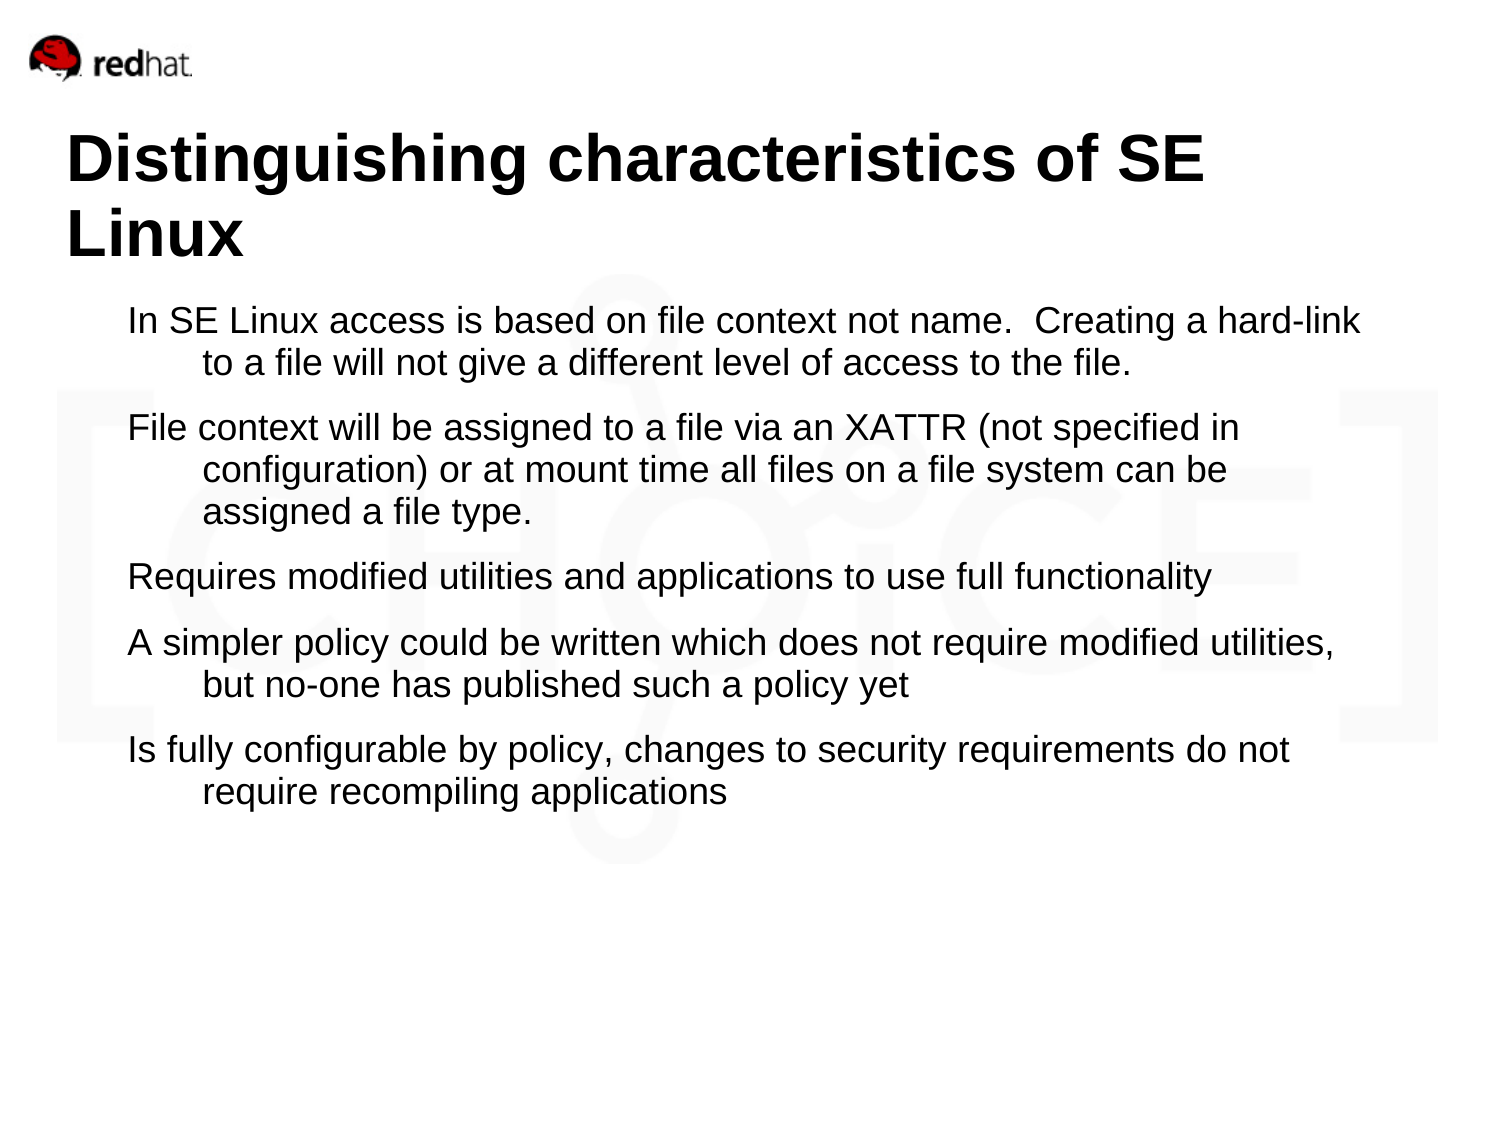

# Distinguishing characteristics of SE Linux
In SE Linux access is based on file context not name. Creating a hard-link to a file will not give a different level of access to the file.
File context will be assigned to a file via an XATTR (not specified in configuration) or at mount time all files on a file system can be assigned a file type.
Requires modified utilities and applications to use full functionality
A simpler policy could be written which does not require modified utilities, but no-one has published such a policy yet
Is fully configurable by policy, changes to security requirements do not require recompiling applications